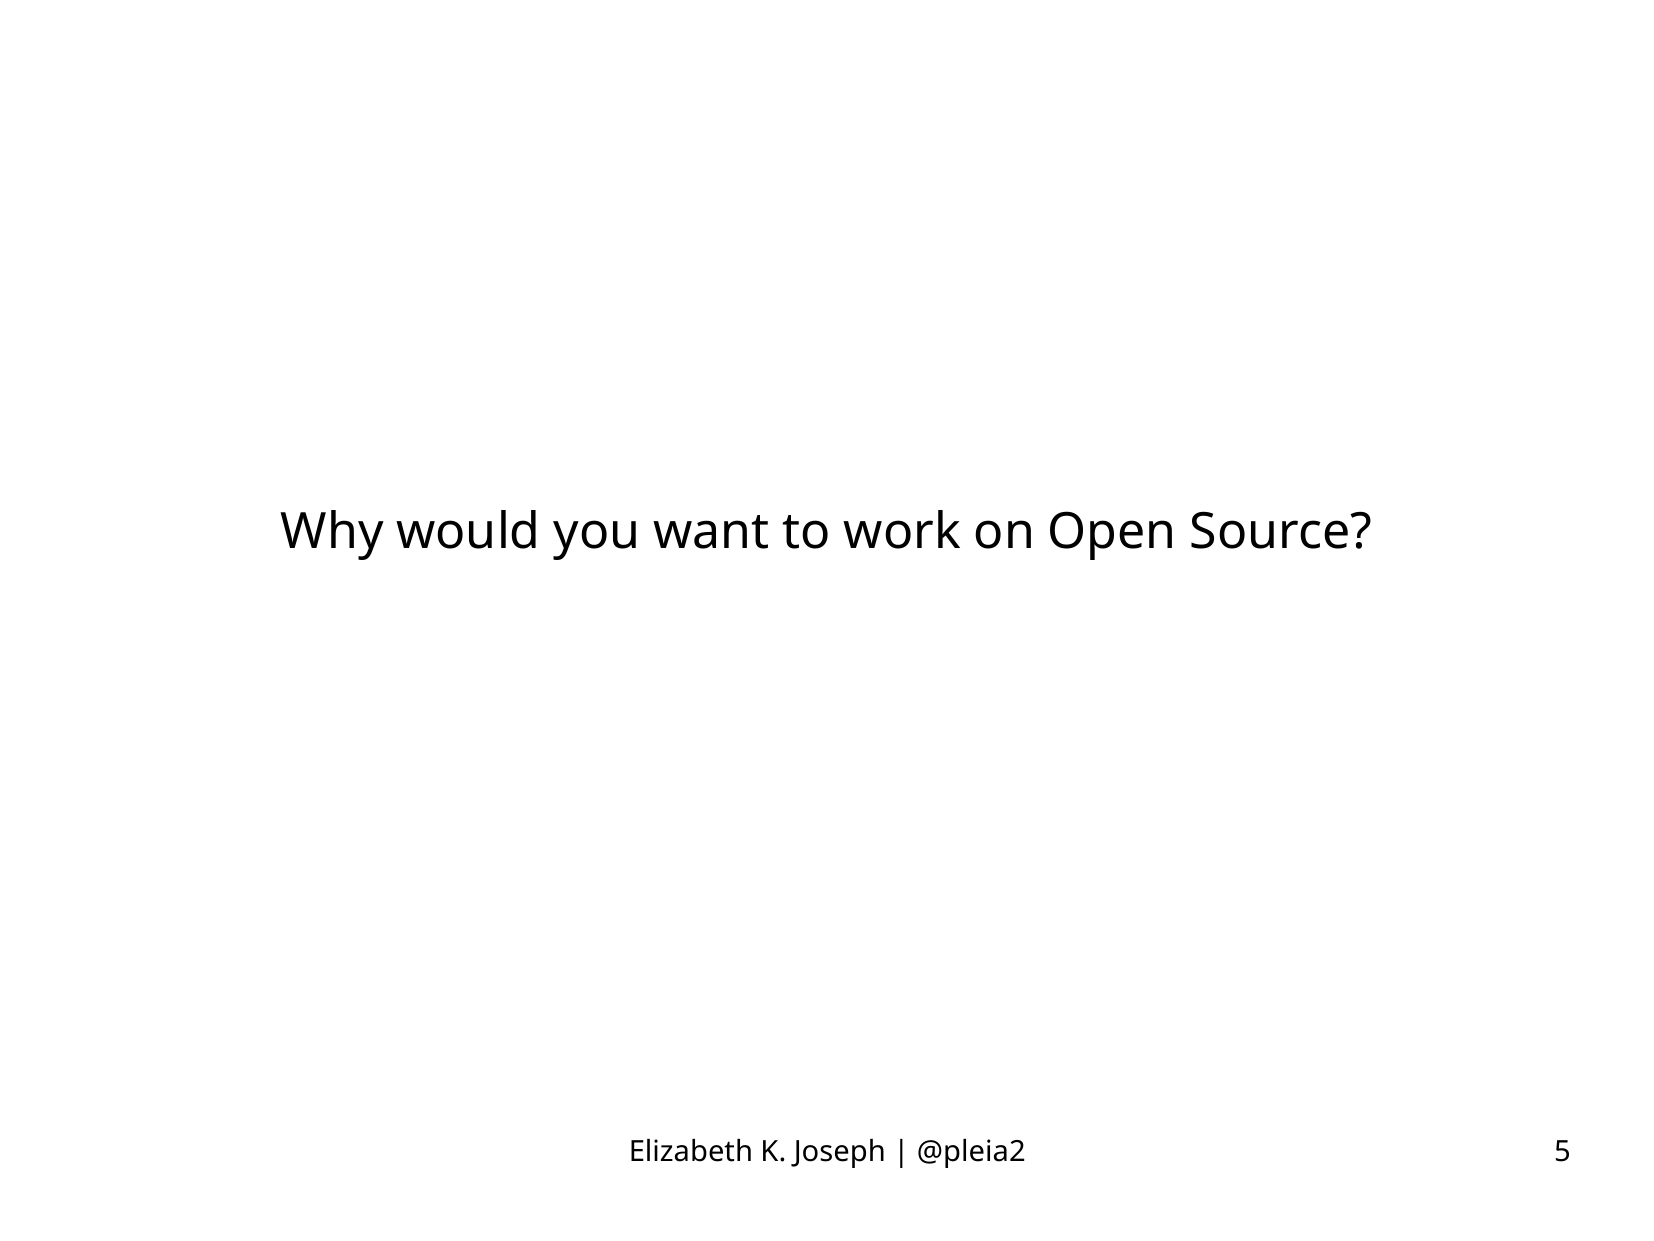

# Why would you want to work on Open Source?
Elizabeth K. Joseph | @pleia2
5